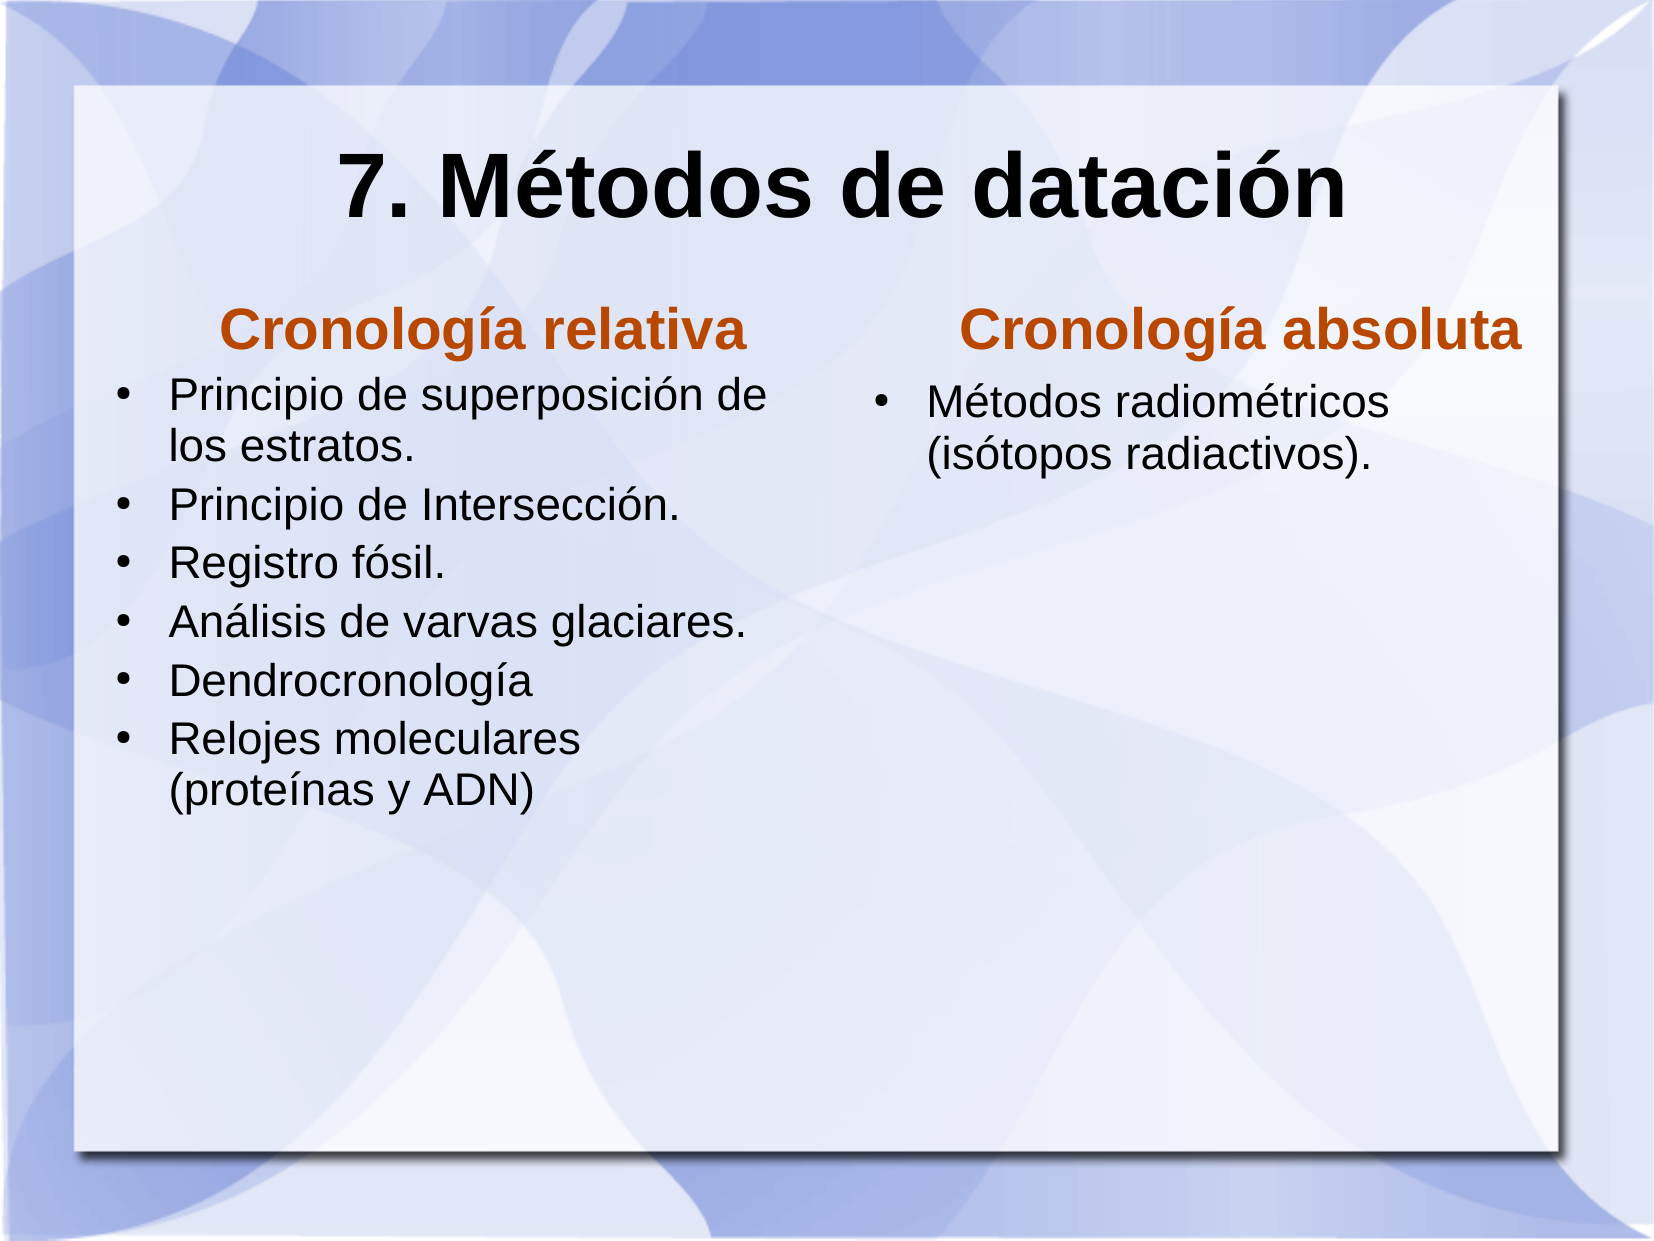

# 7. Métodos de datación
Cronología relativa
Principio de superposición de los estratos.
Principio de Intersección.
Registro fósil.
Análisis de varvas glaciares.
Dendrocronología
Relojes moleculares (proteínas y ADN)
Cronología absoluta
Métodos radiométricos (isótopos radiactivos).